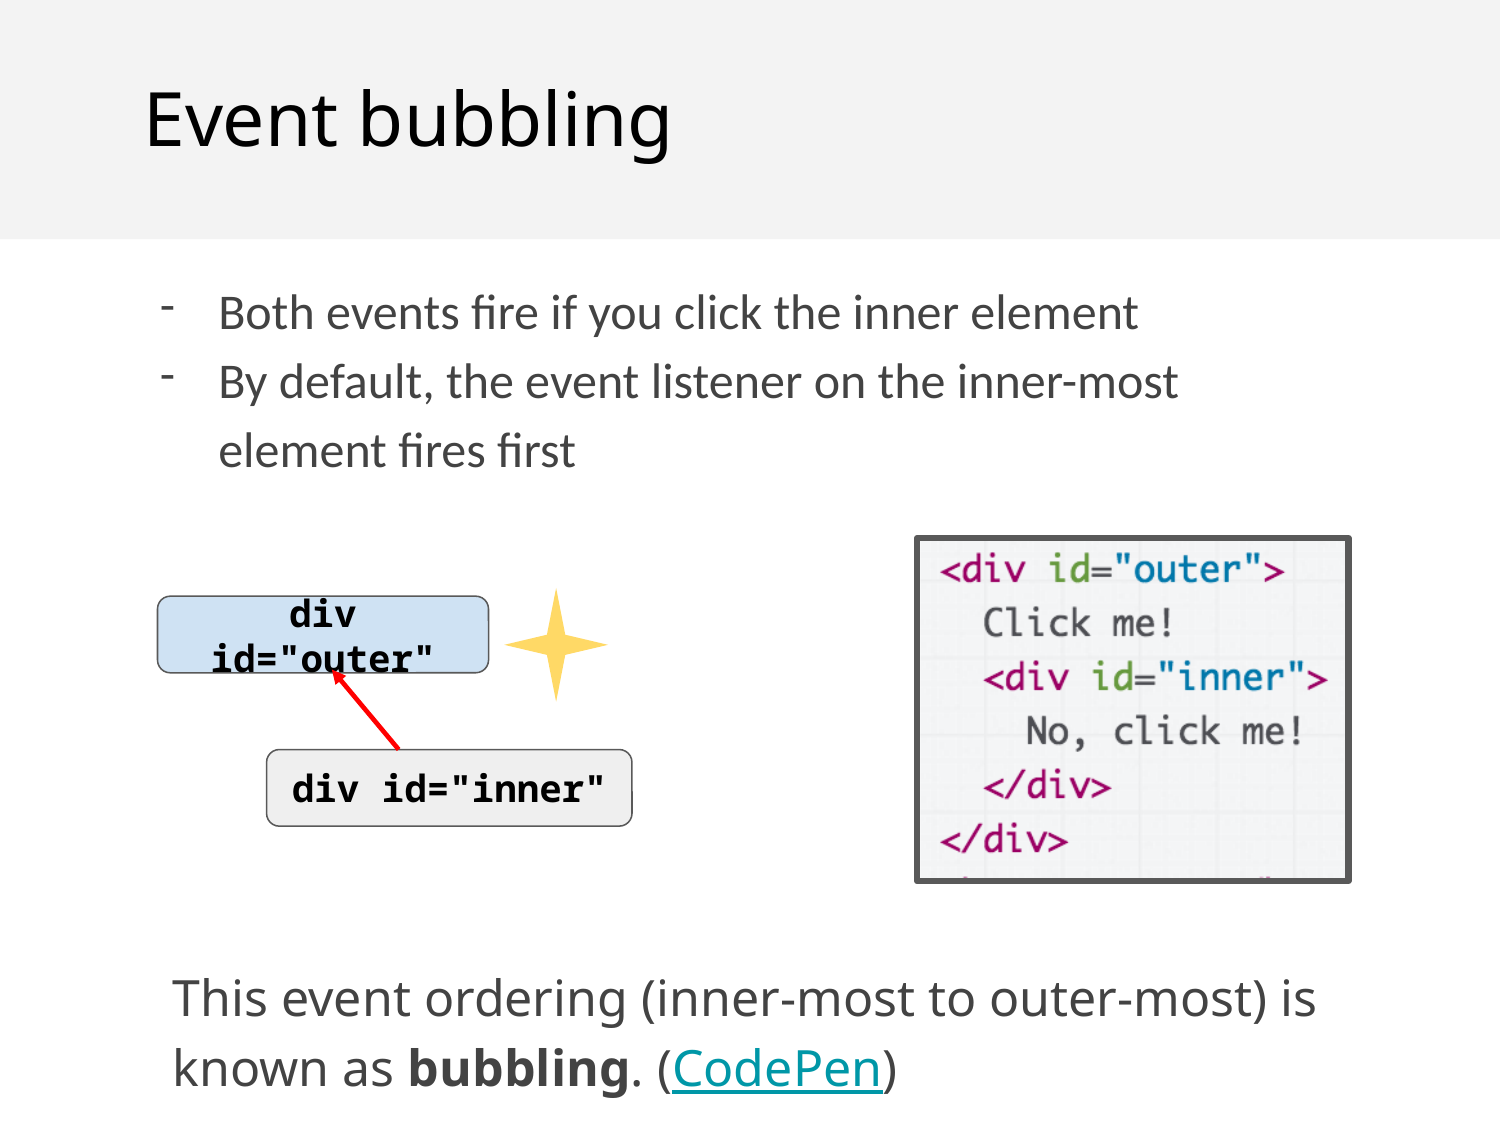

# Event bubbling
Both events fire if you click the inner element
By default, the event listener on the inner-most element fires first
div id="outer"
div id="inner"
This event ordering (inner-most to outer-most) is known as bubbling. (CodePen)